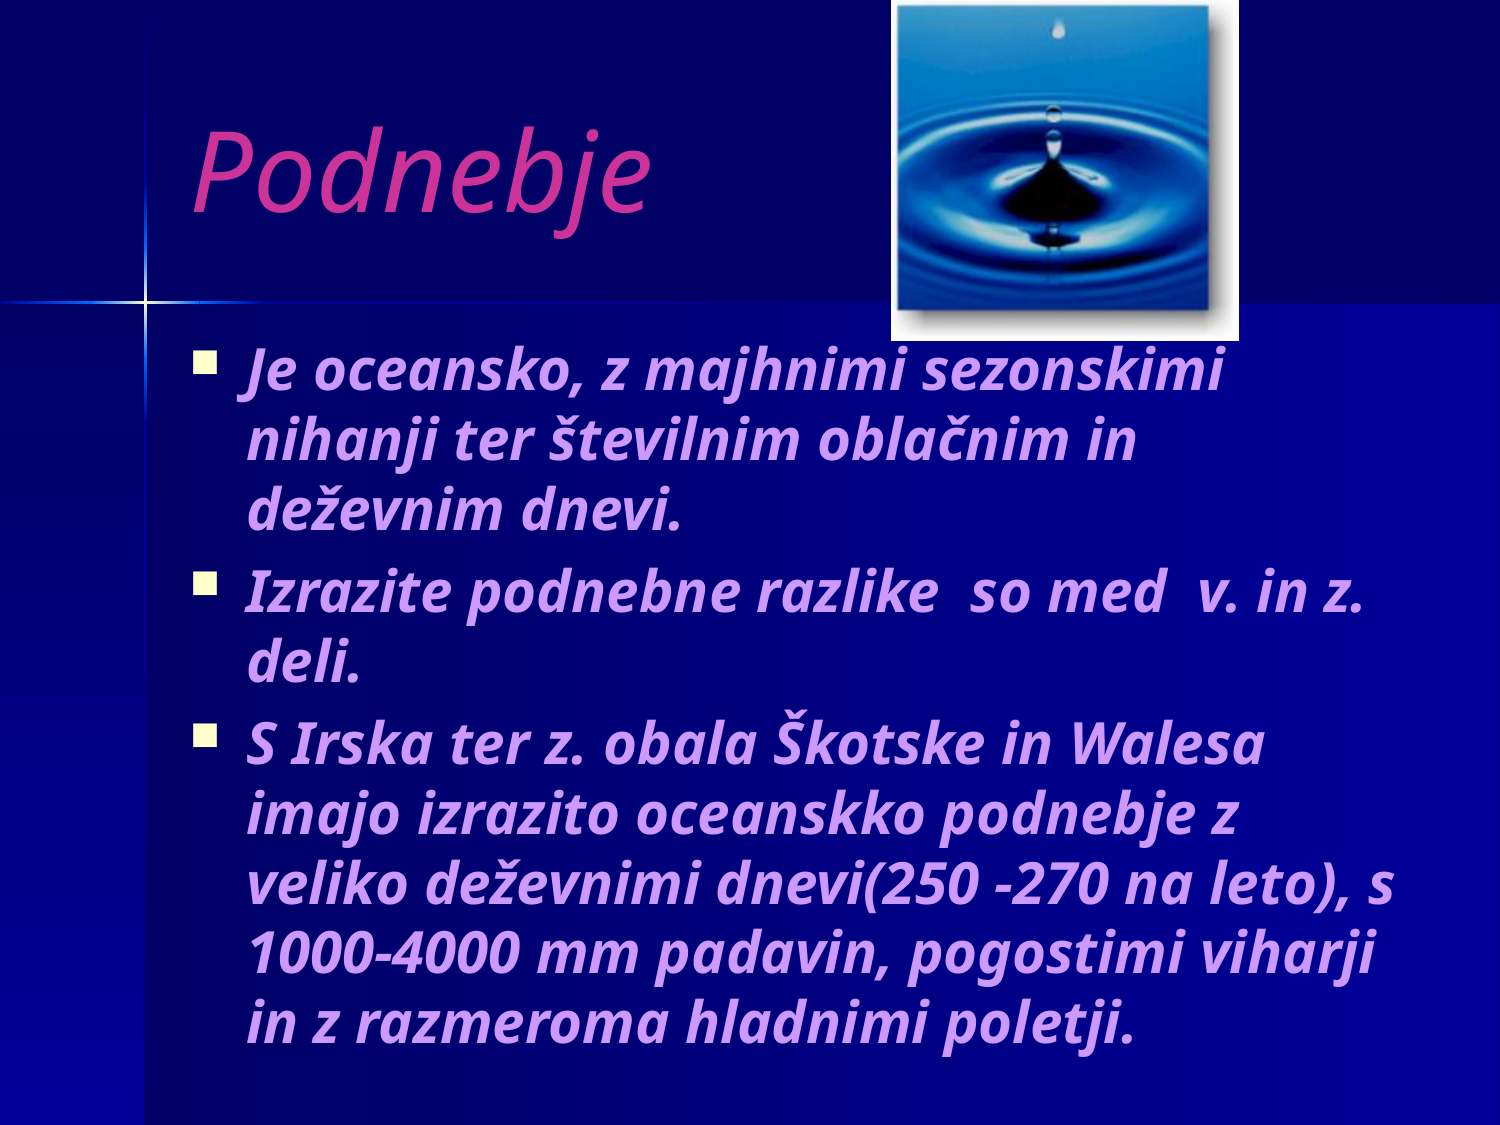

# Podnebje
Je oceansko, z majhnimi sezonskimi nihanji ter številnim oblačnim in deževnim dnevi.
Izrazite podnebne razlike so med v. in z. deli.
S Irska ter z. obala Škotske in Walesa imajo izrazito oceanskko podnebje z veliko deževnimi dnevi(250 -270 na leto), s 1000-4000 mm padavin, pogostimi viharji in z razmeroma hladnimi poletji.